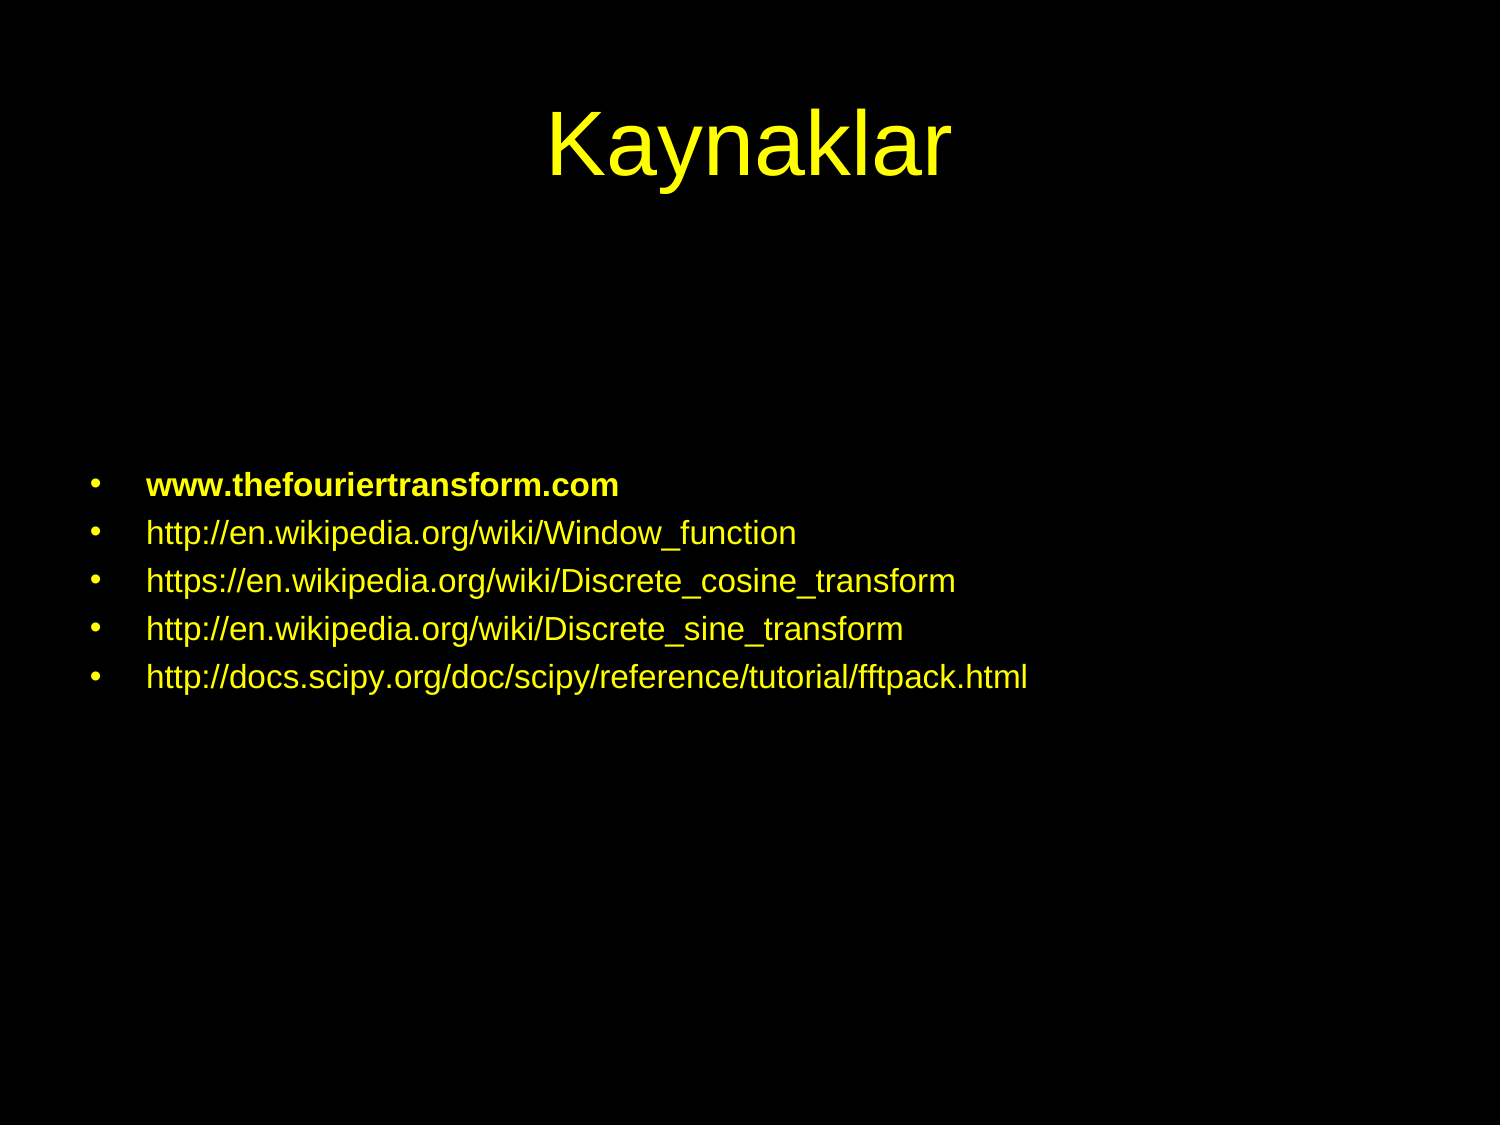

# Kaynaklar
www.thefouriertransform.com
http://en.wikipedia.org/wiki/Window_function
https://en.wikipedia.org/wiki/Discrete_cosine_transform
http://en.wikipedia.org/wiki/Discrete_sine_transform
http://docs.scipy.org/doc/scipy/reference/tutorial/fftpack.html